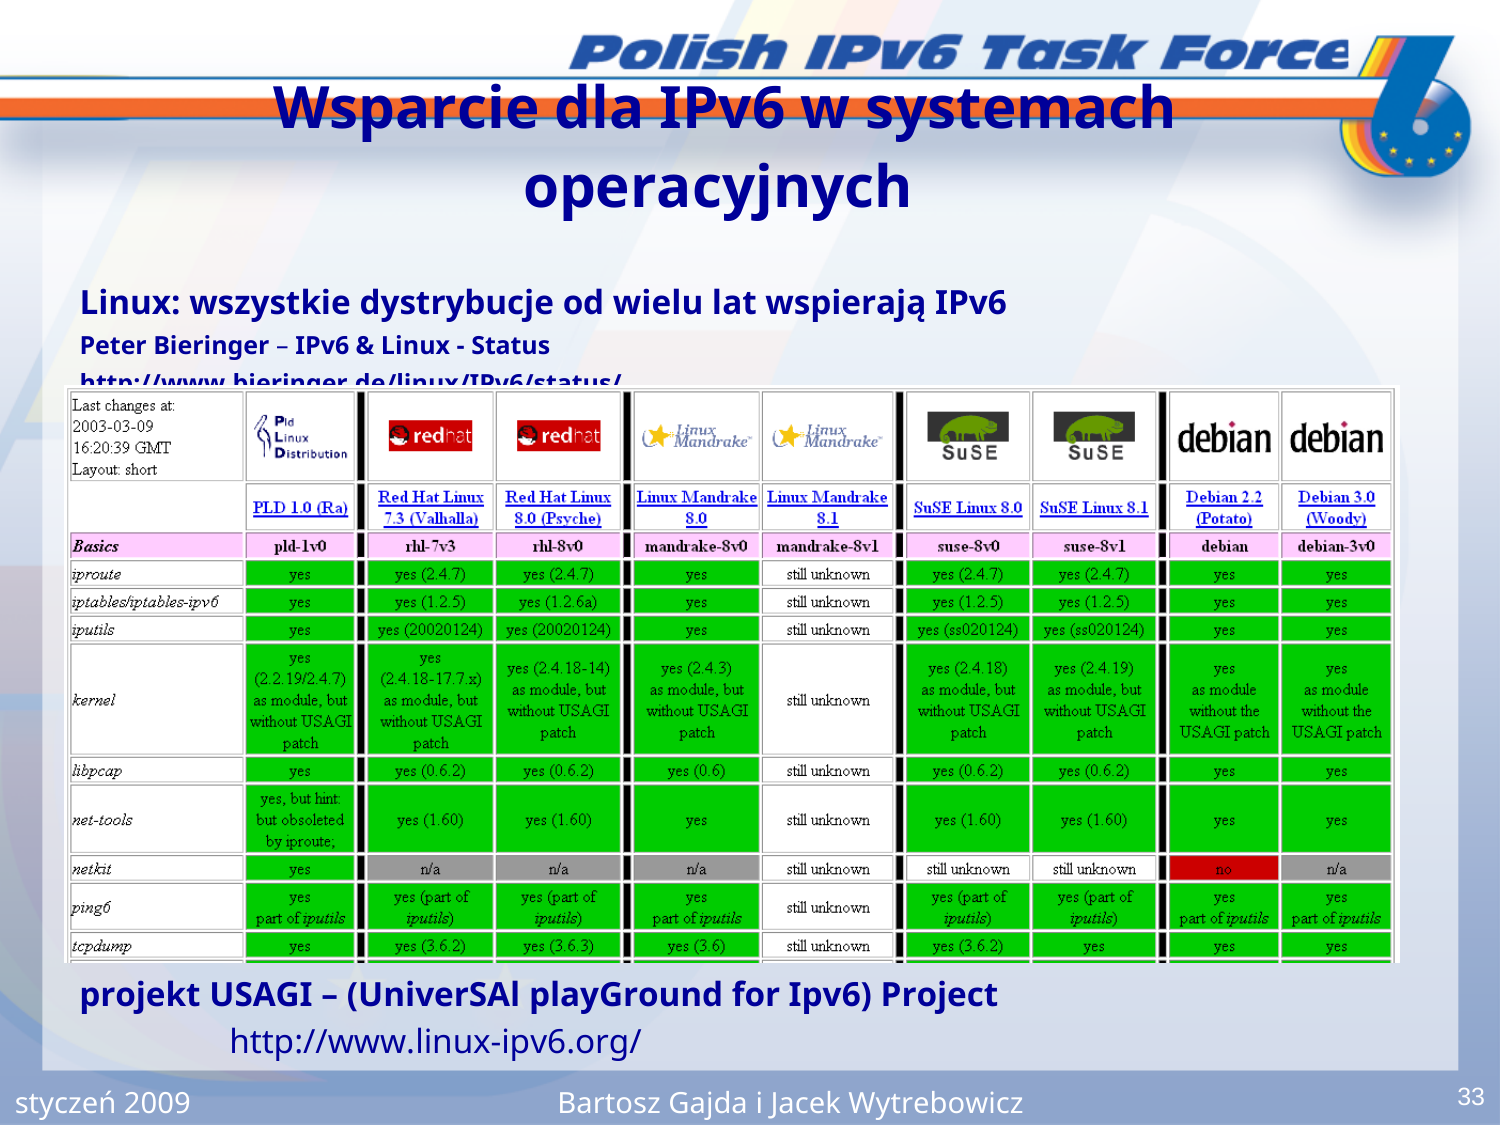

Wsparcie dla IPv6 w systemach operacyjnych
Linux: wszystkie dystrybucje od wielu lat wspierają IPv6
Peter Bieringer – IPv6 & Linux - Status
http://www.bieringer.de/linux/IPv6/status/
projekt USAGI – (UniverSAl playGround for Ipv6) Project
	http://www.linux-ipv6.org/
styczeń 2009
Bartosz Gajda i Jacek Wytrebowicz
33